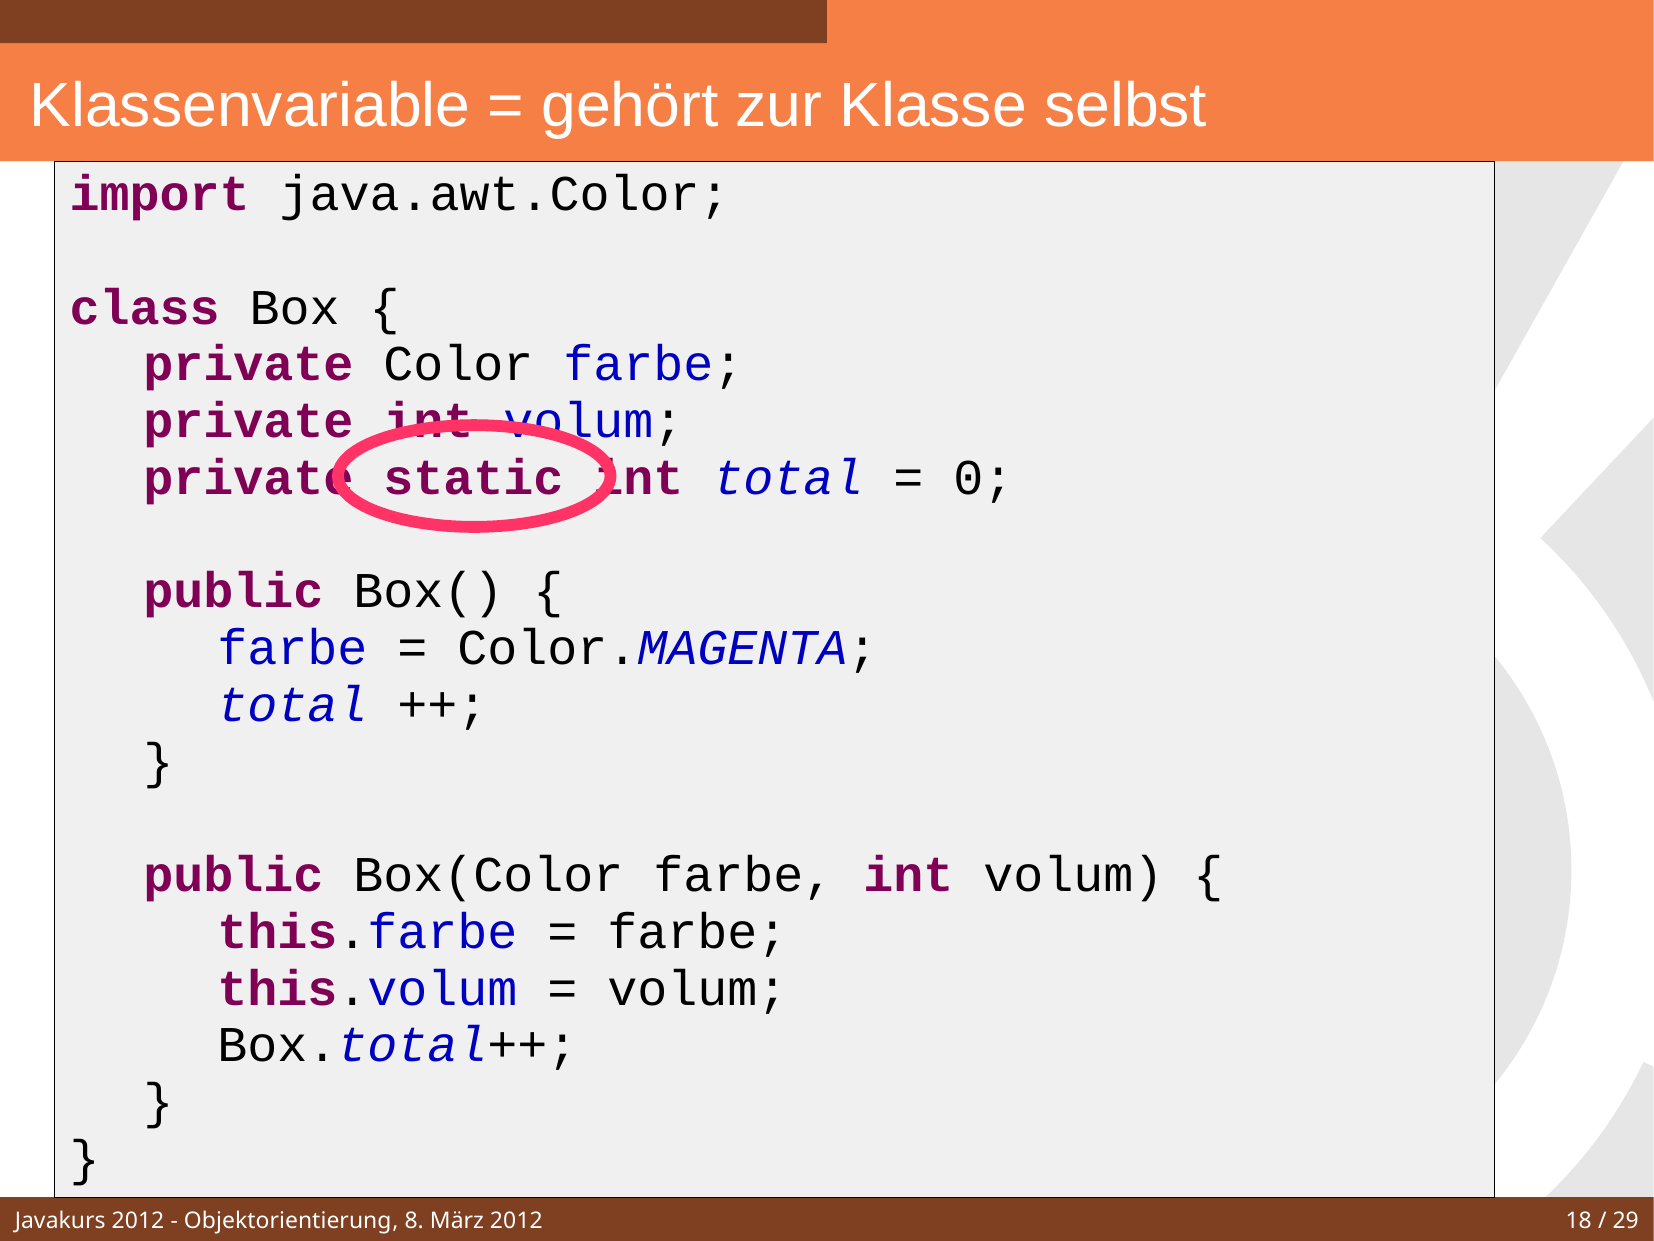

# Klassenvariable = gehört zur Klasse selbst
import java.awt.Color;
class Box {
	private Color farbe;
	private int volum;
	private static int total = 0;
	public Box() {
		farbe = Color.MAGENTA;
		total ++;
	}
	public Box(Color farbe, int volum) {
		this.farbe = farbe;
		this.volum = volum;
		Box.total++;
	}
}